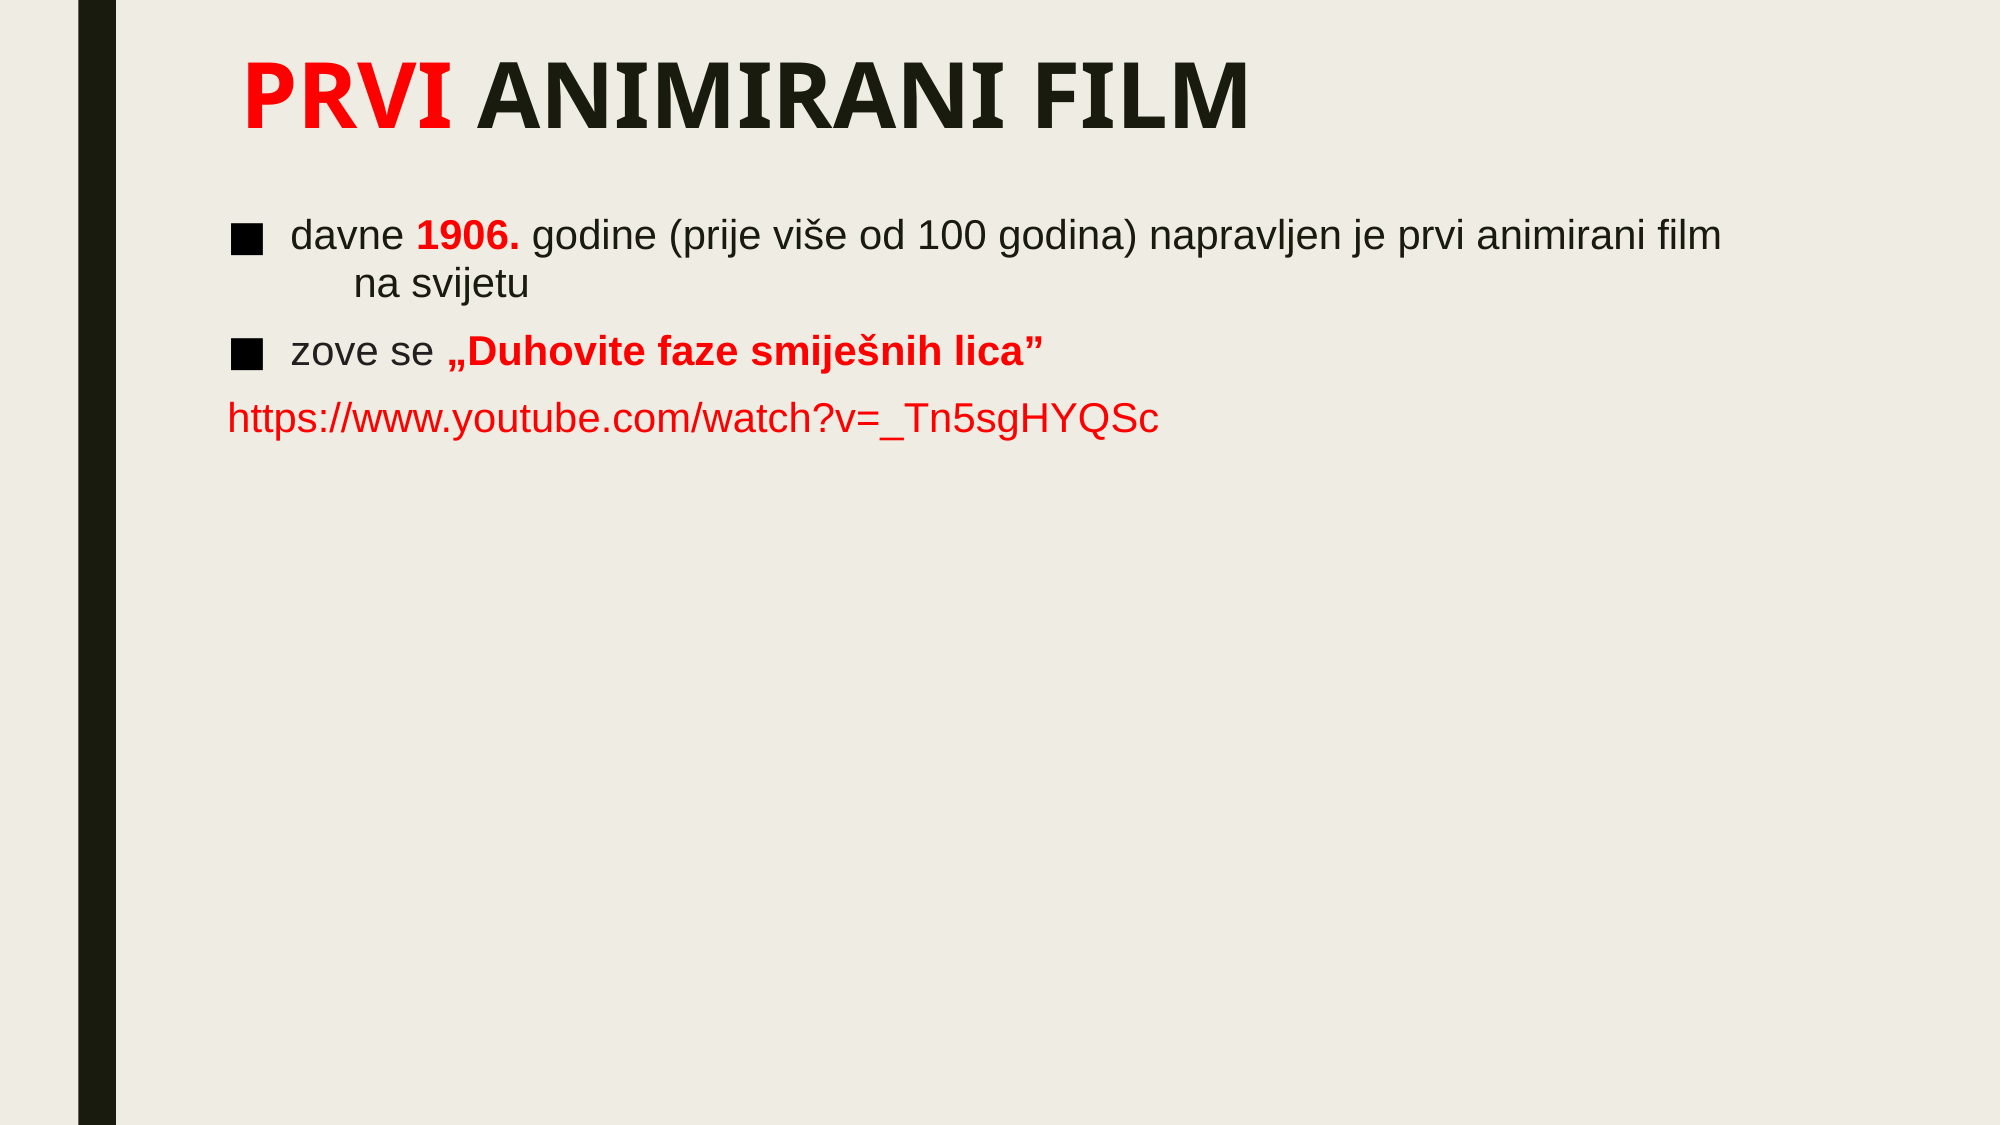

# PRVI ANIMIRANI FILM
davne 1906. godine (prije više od 100 godina) napravljen je prvi animirani film na svijetu
zove se „Duhovite faze smiješnih lica”
https://www.youtube.com/watch?v=_Tn5sgHYQSc